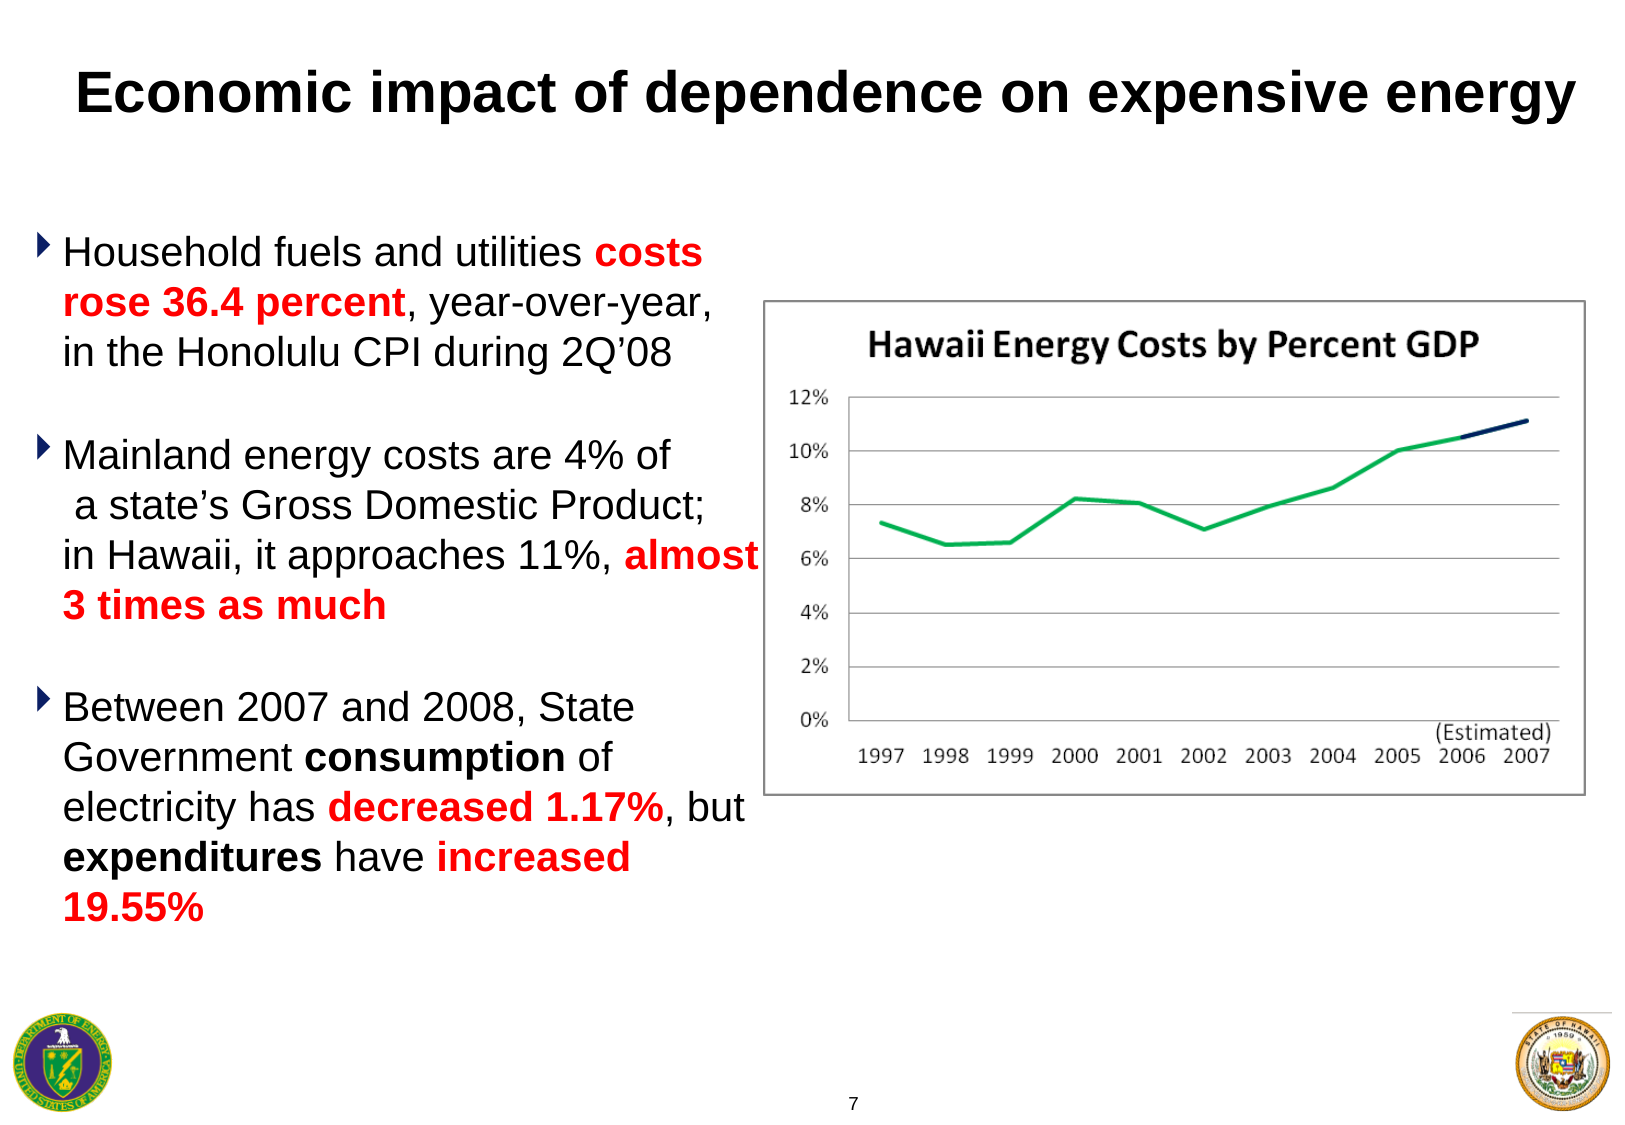

# Economic impact of dependence on expensive energy
Household fuels and utilities costs
rose 36.4 percent, year-over-year,
in the Honolulu CPI during 2Q’08
Mainland energy costs are 4% of
 a state’s Gross Domestic Product;
in Hawaii, it approaches 11%, almost 3 times as much
Between 2007 and 2008, State Government consumption of electricity has decreased 1.17%, but expenditures have increased 19.55%